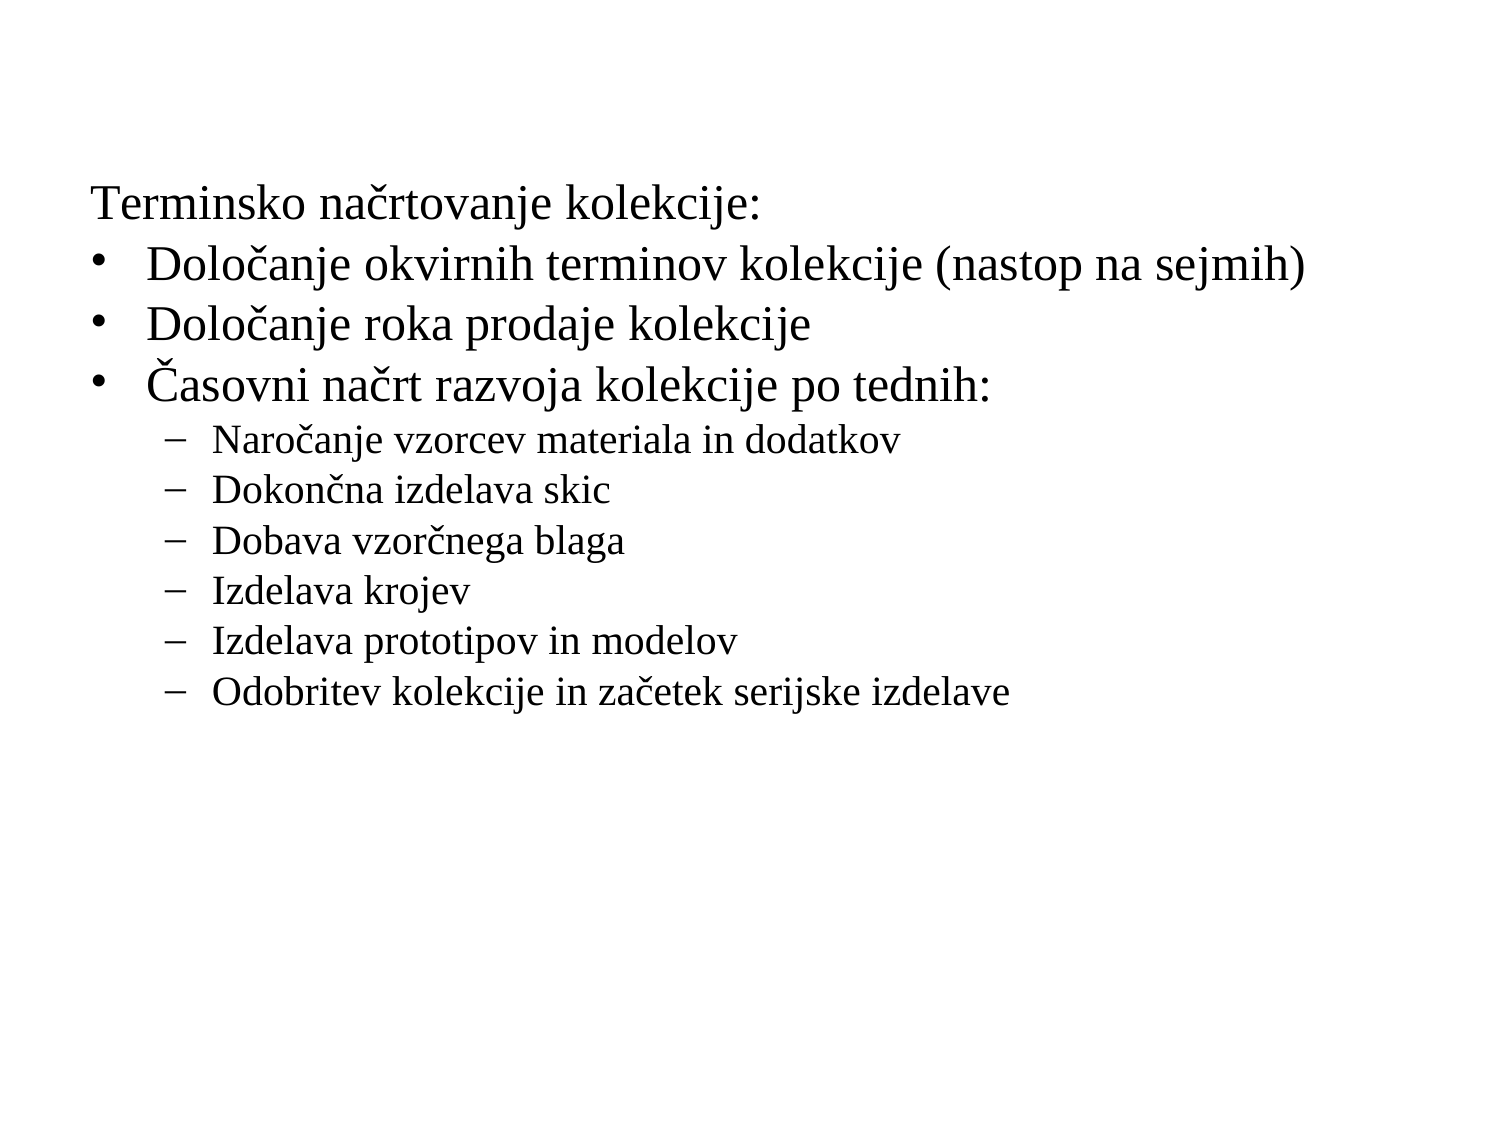

# Terminsko načrtovanje kolekcije:
Določanje okvirnih terminov kolekcije (nastop na sejmih)
Določanje roka prodaje kolekcije
Časovni načrt razvoja kolekcije po tednih:
Naročanje vzorcev materiala in dodatkov
Dokončna izdelava skic
Dobava vzorčnega blaga
Izdelava krojev
Izdelava prototipov in modelov
Odobritev kolekcije in začetek serijske izdelave